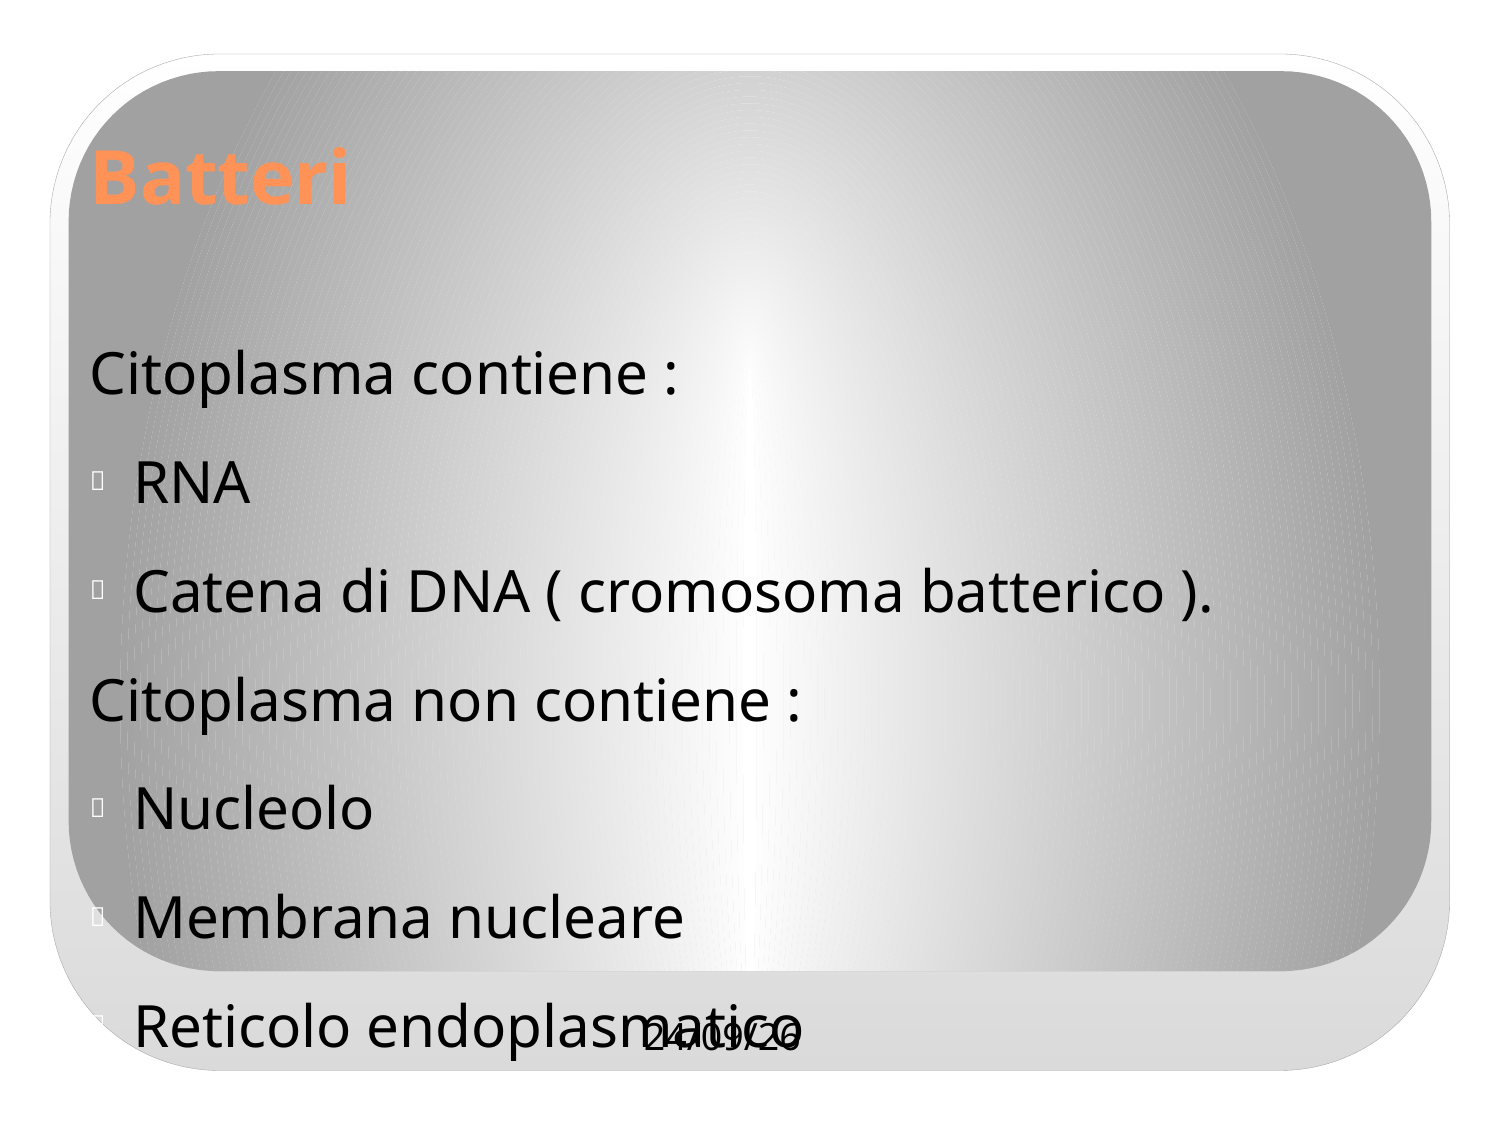

# Batteri
Citoplasma contiene :
RNA
Catena di DNA ( cromosoma batterico ).
Citoplasma non contiene :
Nucleolo
Membrana nucleare
Reticolo endoplasmatico